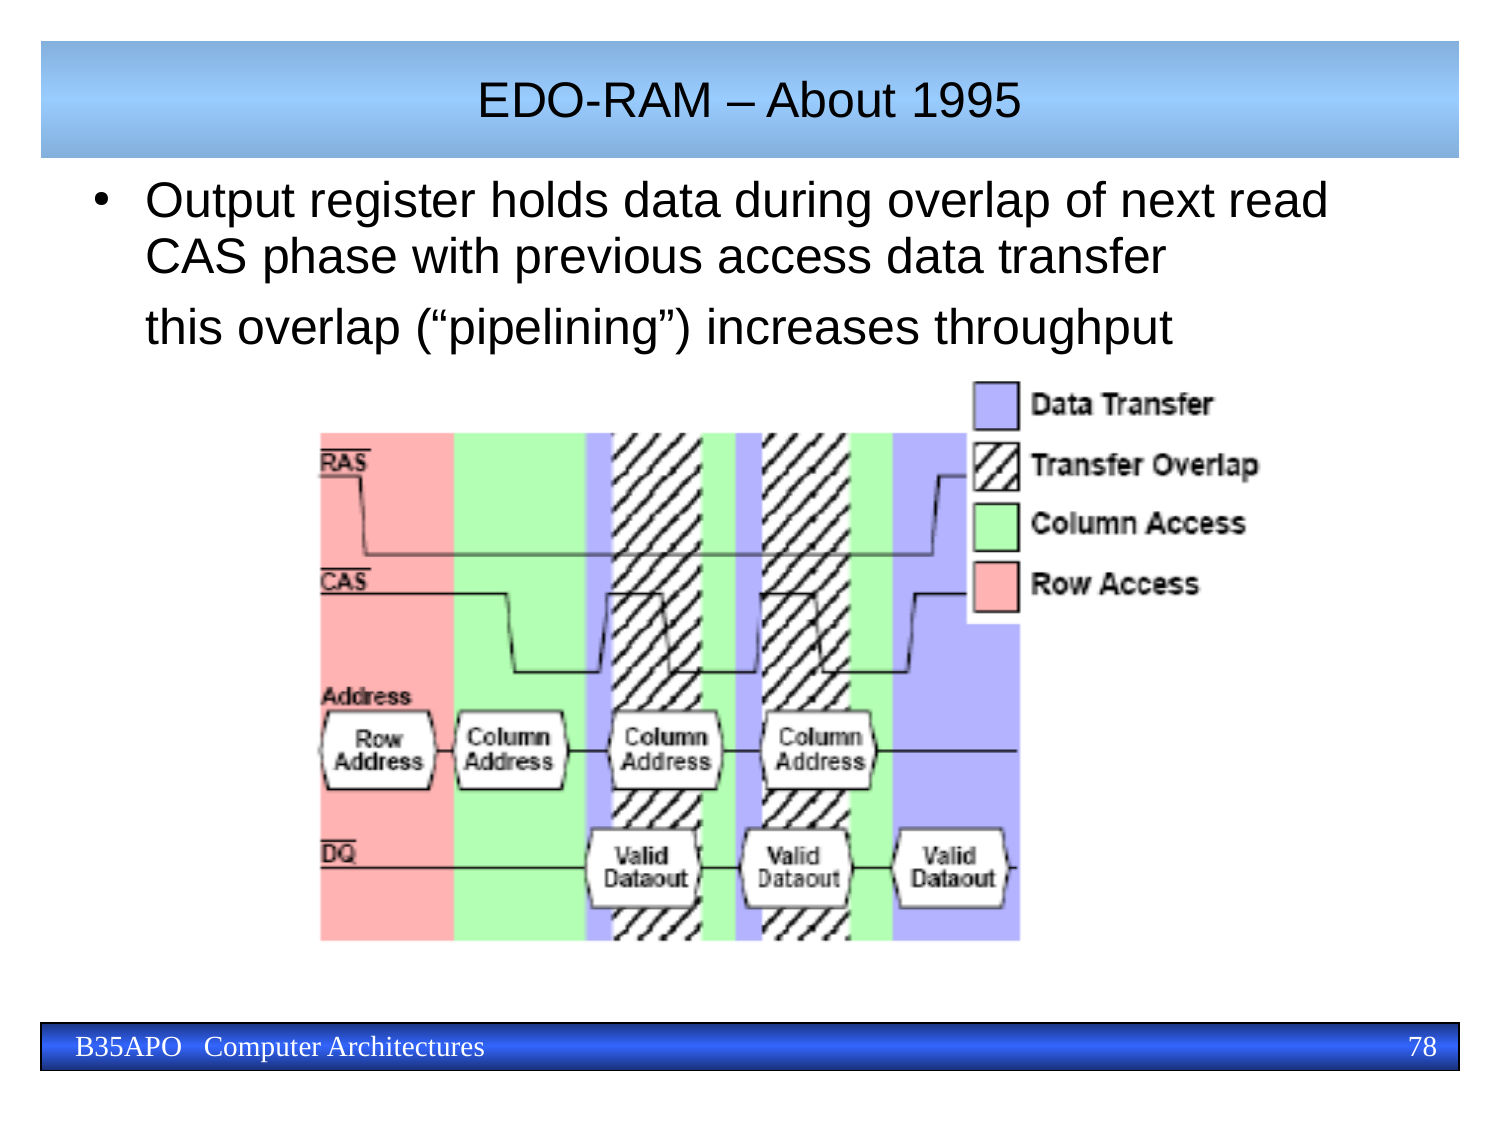

# EDO-RAM – About 1995
Output register holds data during overlap of next read CAS phase with previous access data transfer
this overlap (“pipelining”) increases throughput
B35APO Computer Architectures
78